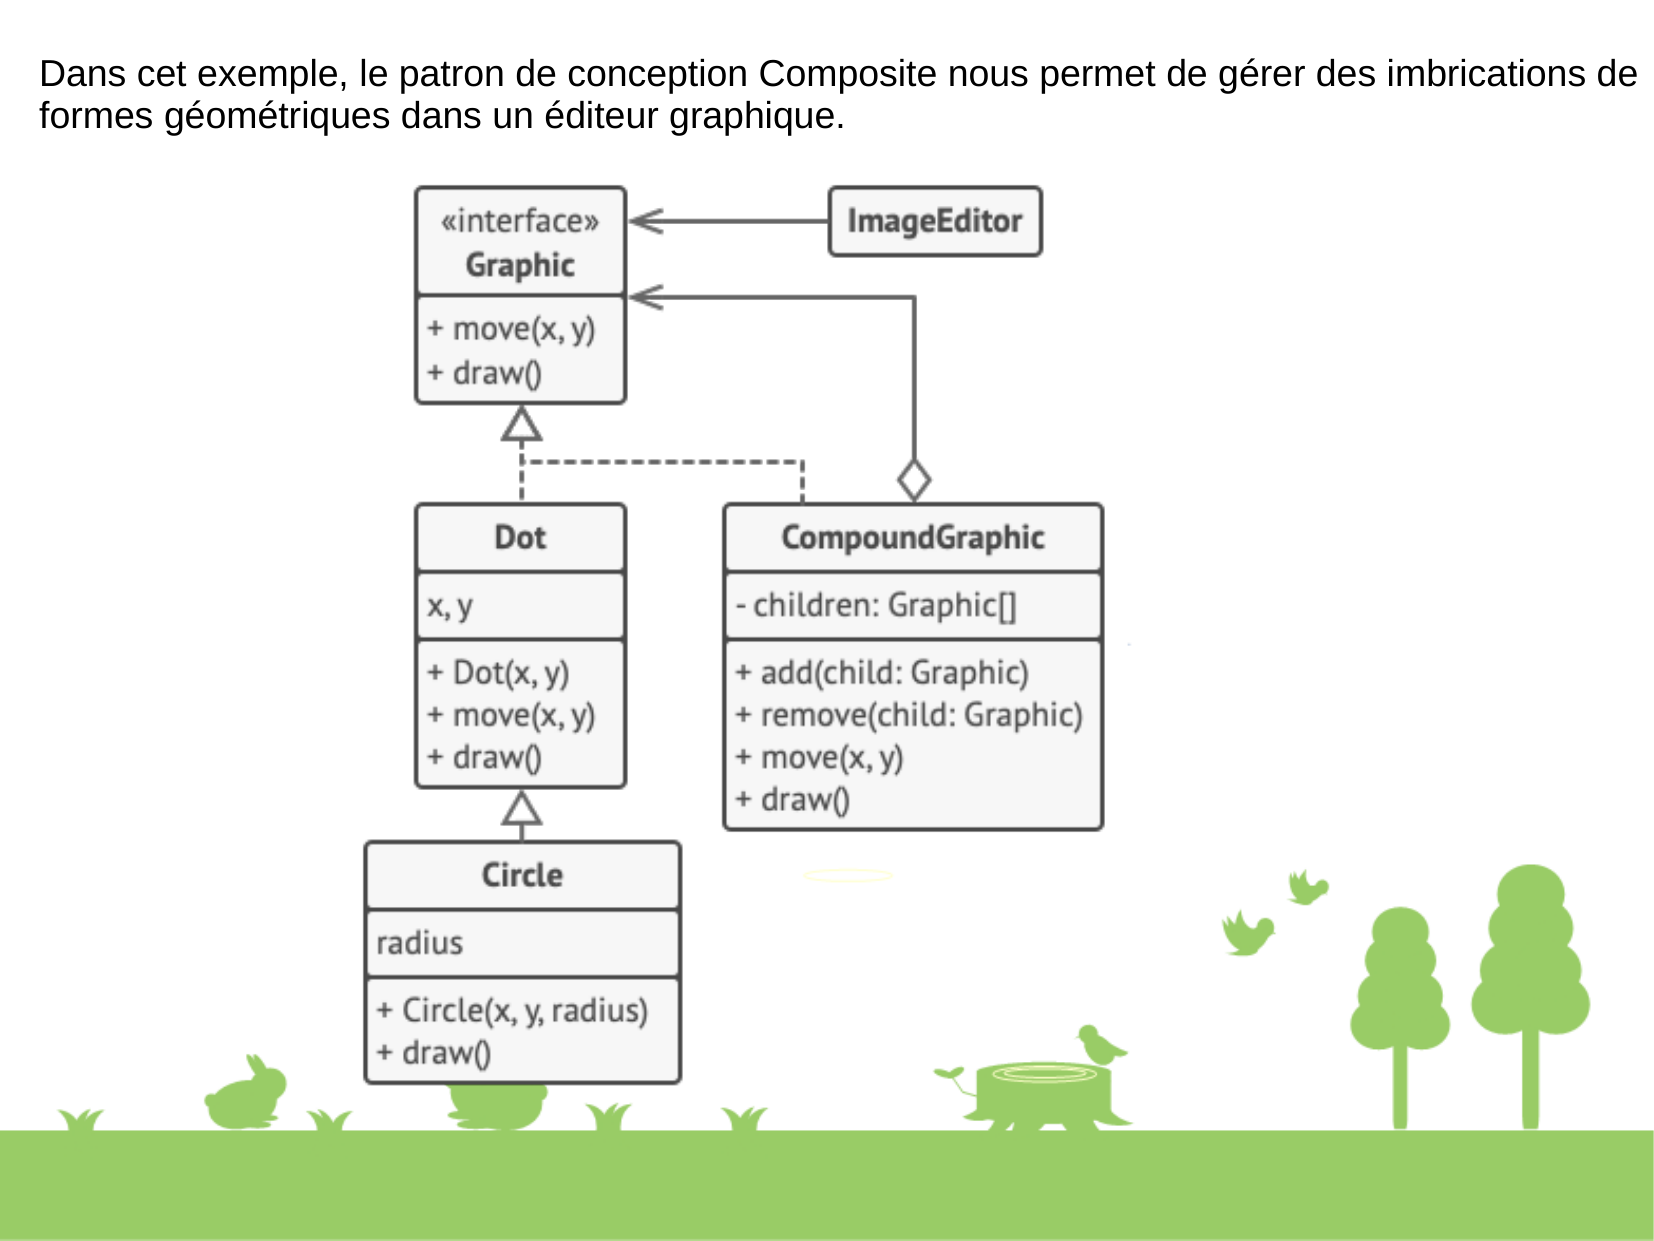

Dans cet exemple, le patron de conception Composite nous permet de gérer des imbrications de formes géométriques dans un éditeur graphique.